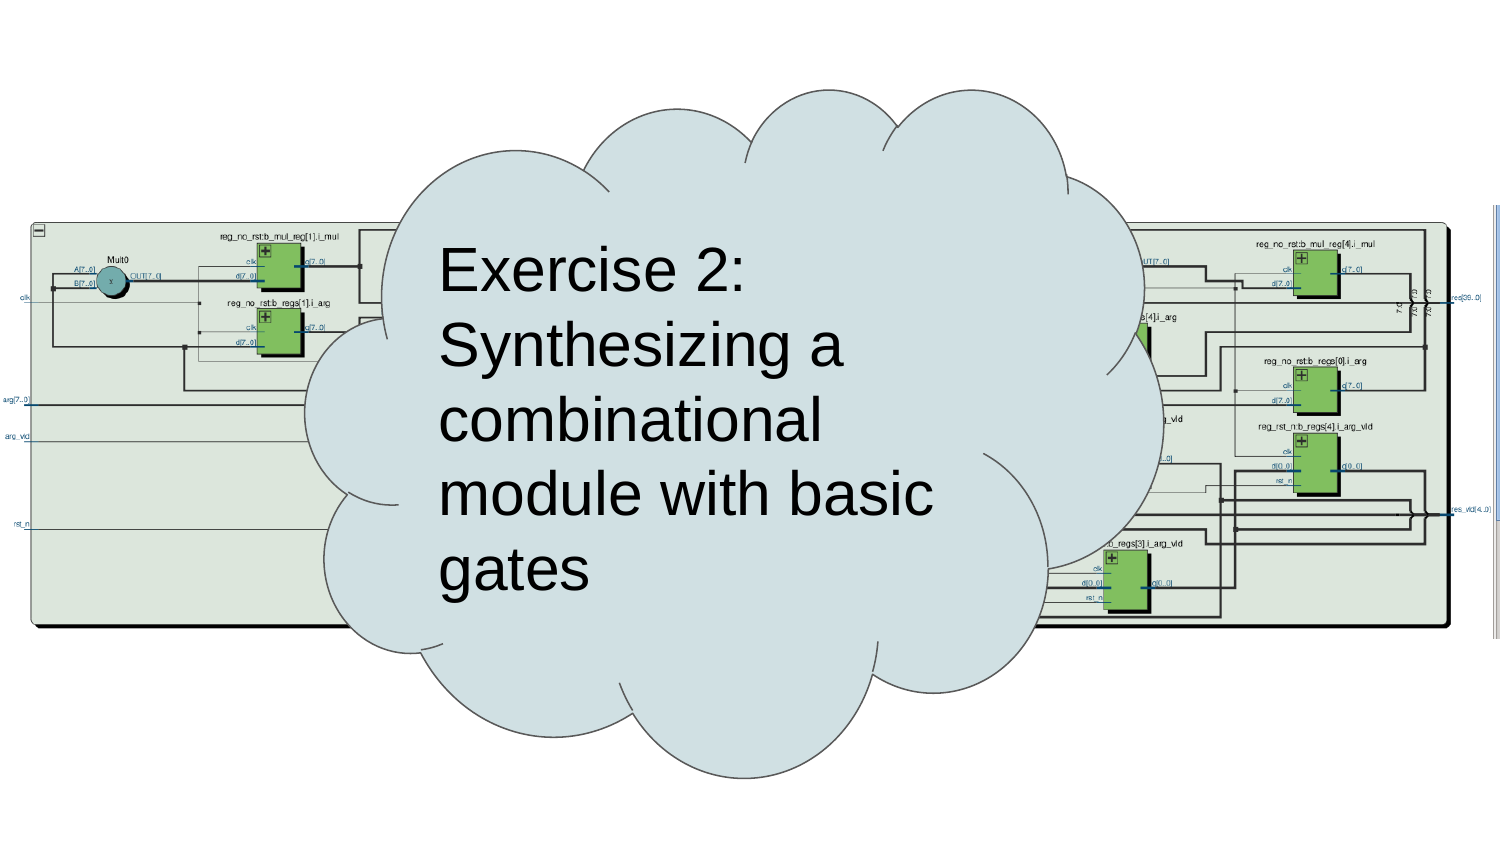

Exercise 2:
Synthesizing a combinational module with basic gates